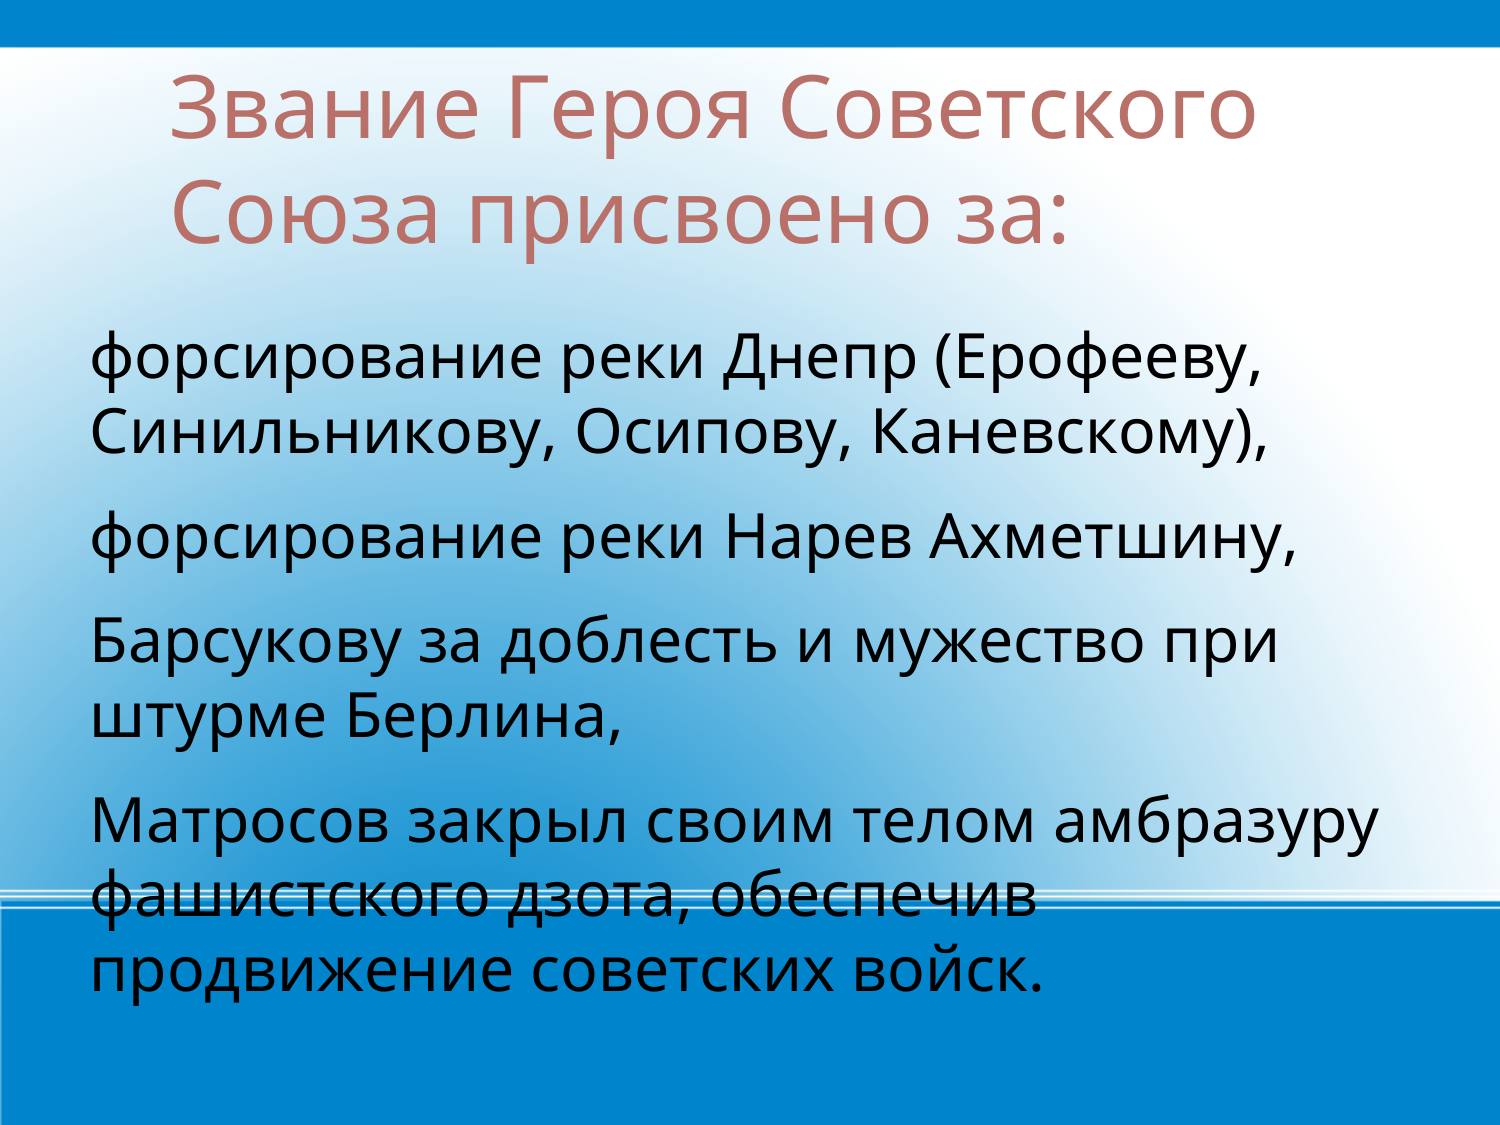

# Звание Героя Советского Союза присвоено за:
форсирование реки Днепр (Ерофееву, Синильникову, Осипову, Каневскому),
форсирование реки Нарев Ахметшину,
Барсукову за доблесть и мужество при штурме Берлина,
Матросов закрыл своим телом амбразуру фашистского дзота, обеспечив продвижение советских войск.